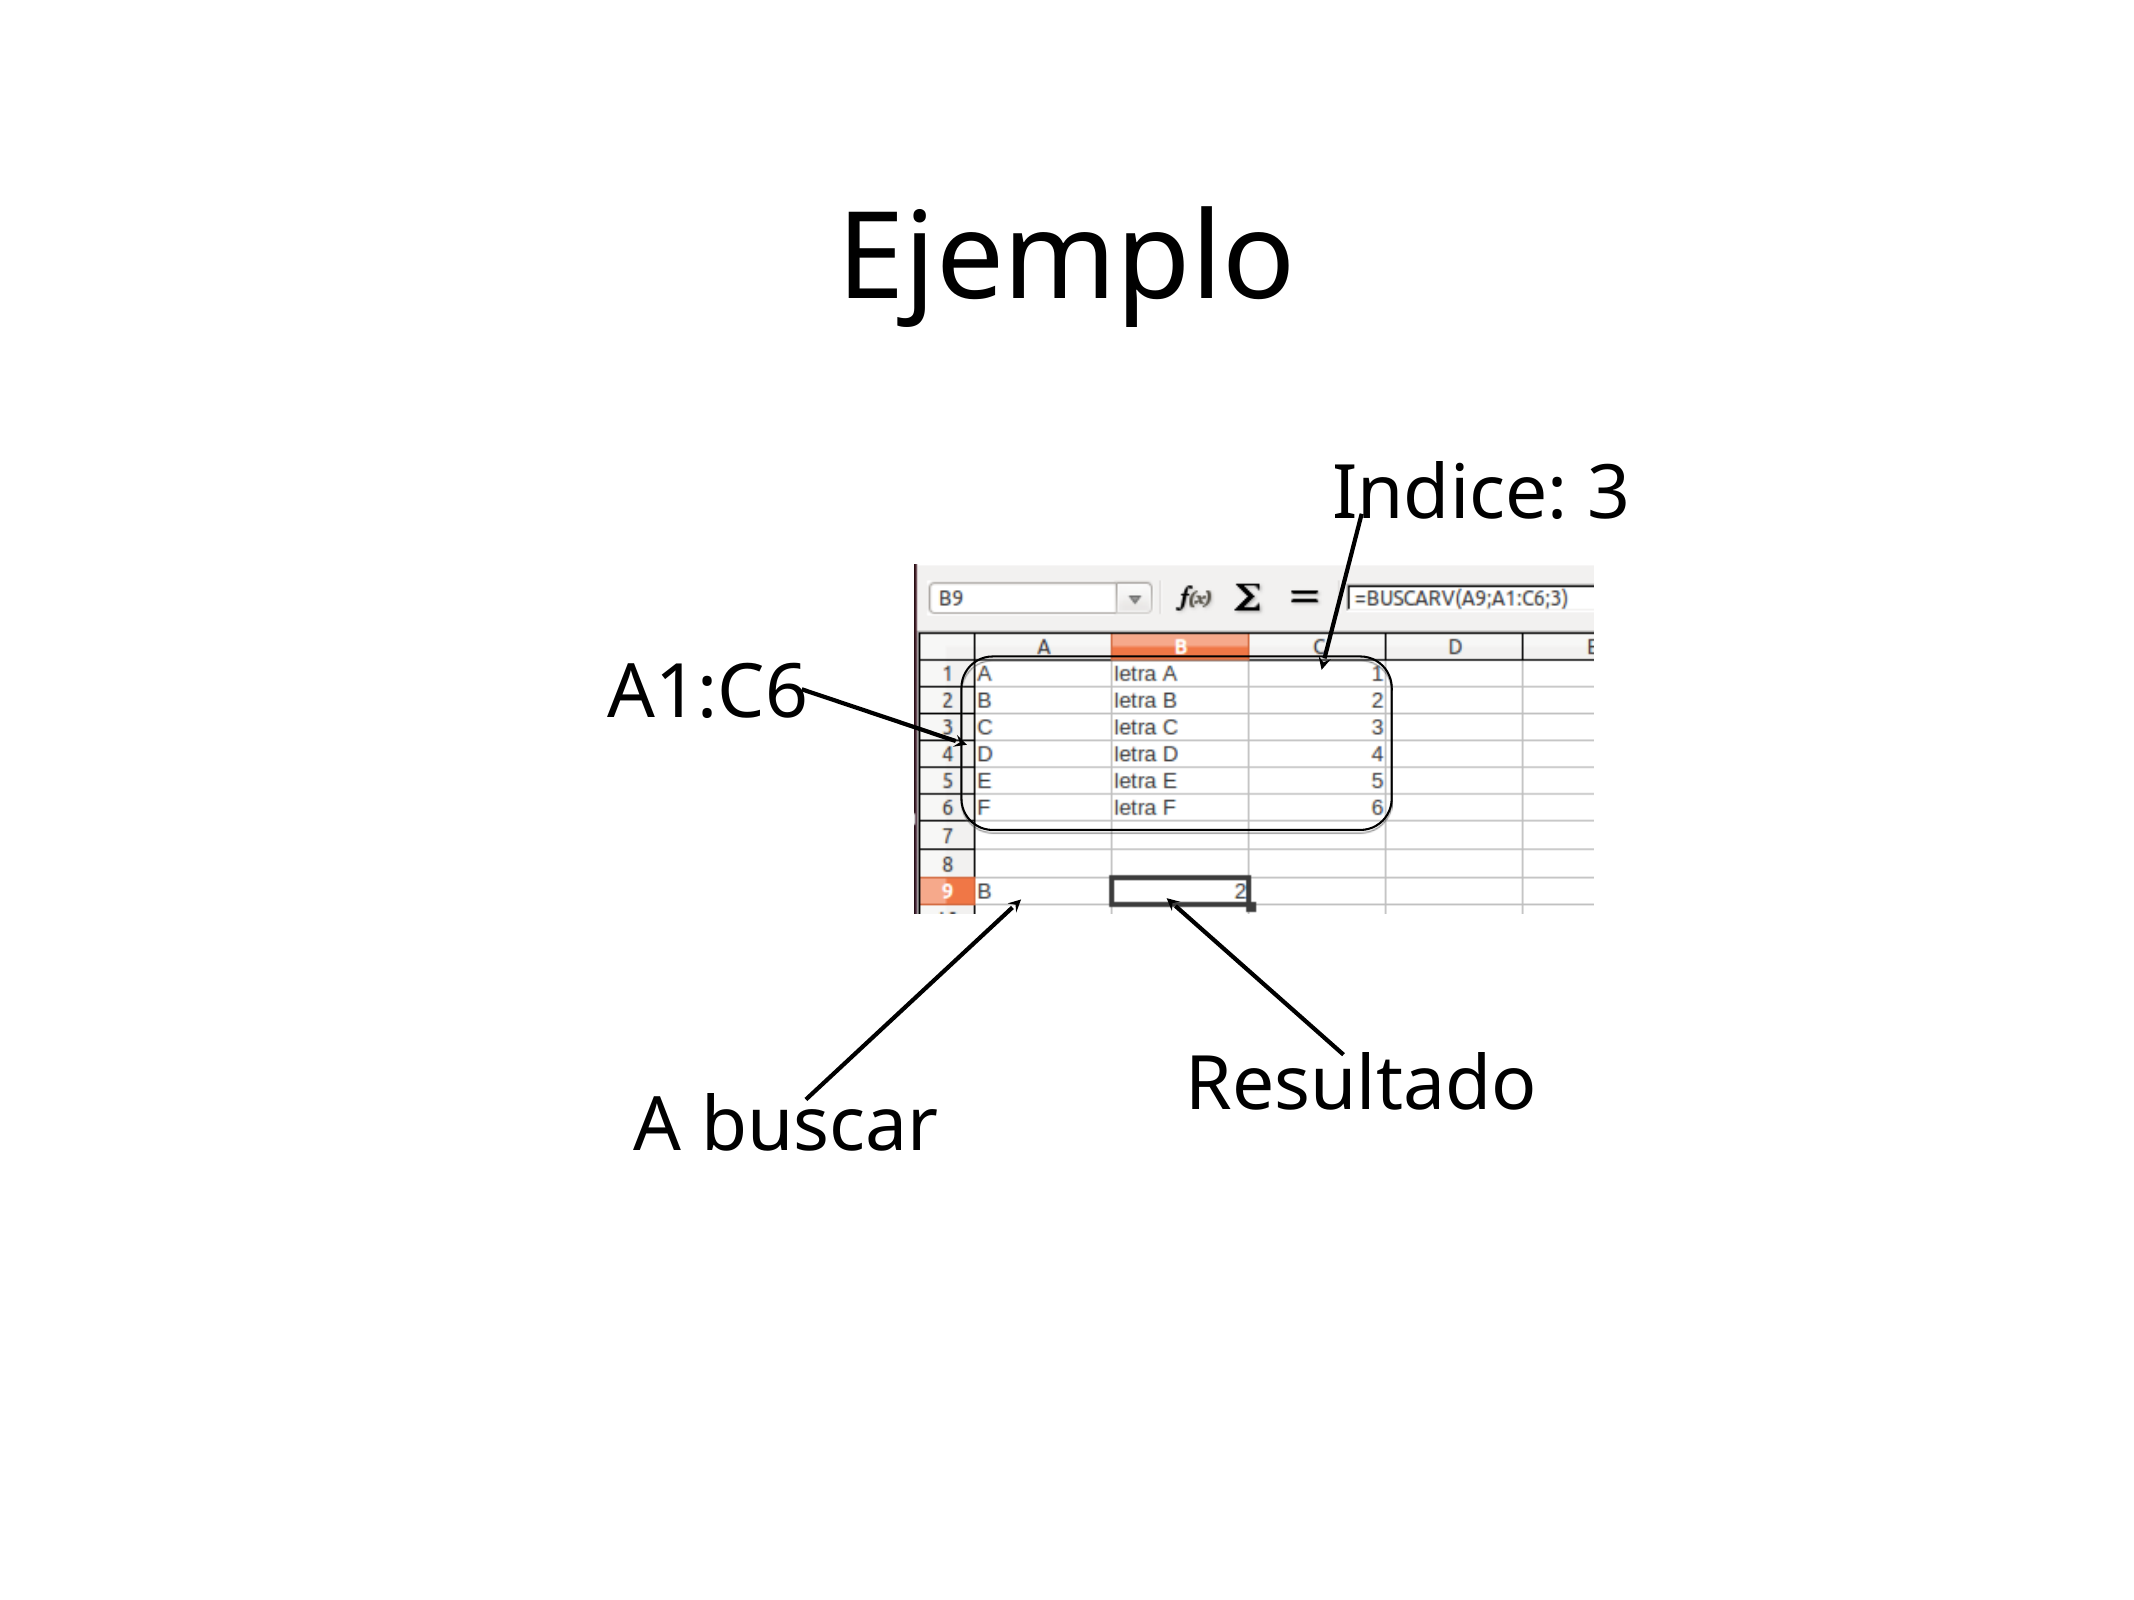

# Ejemplo
Indice: 3
A1:C6
Resultado
A buscar